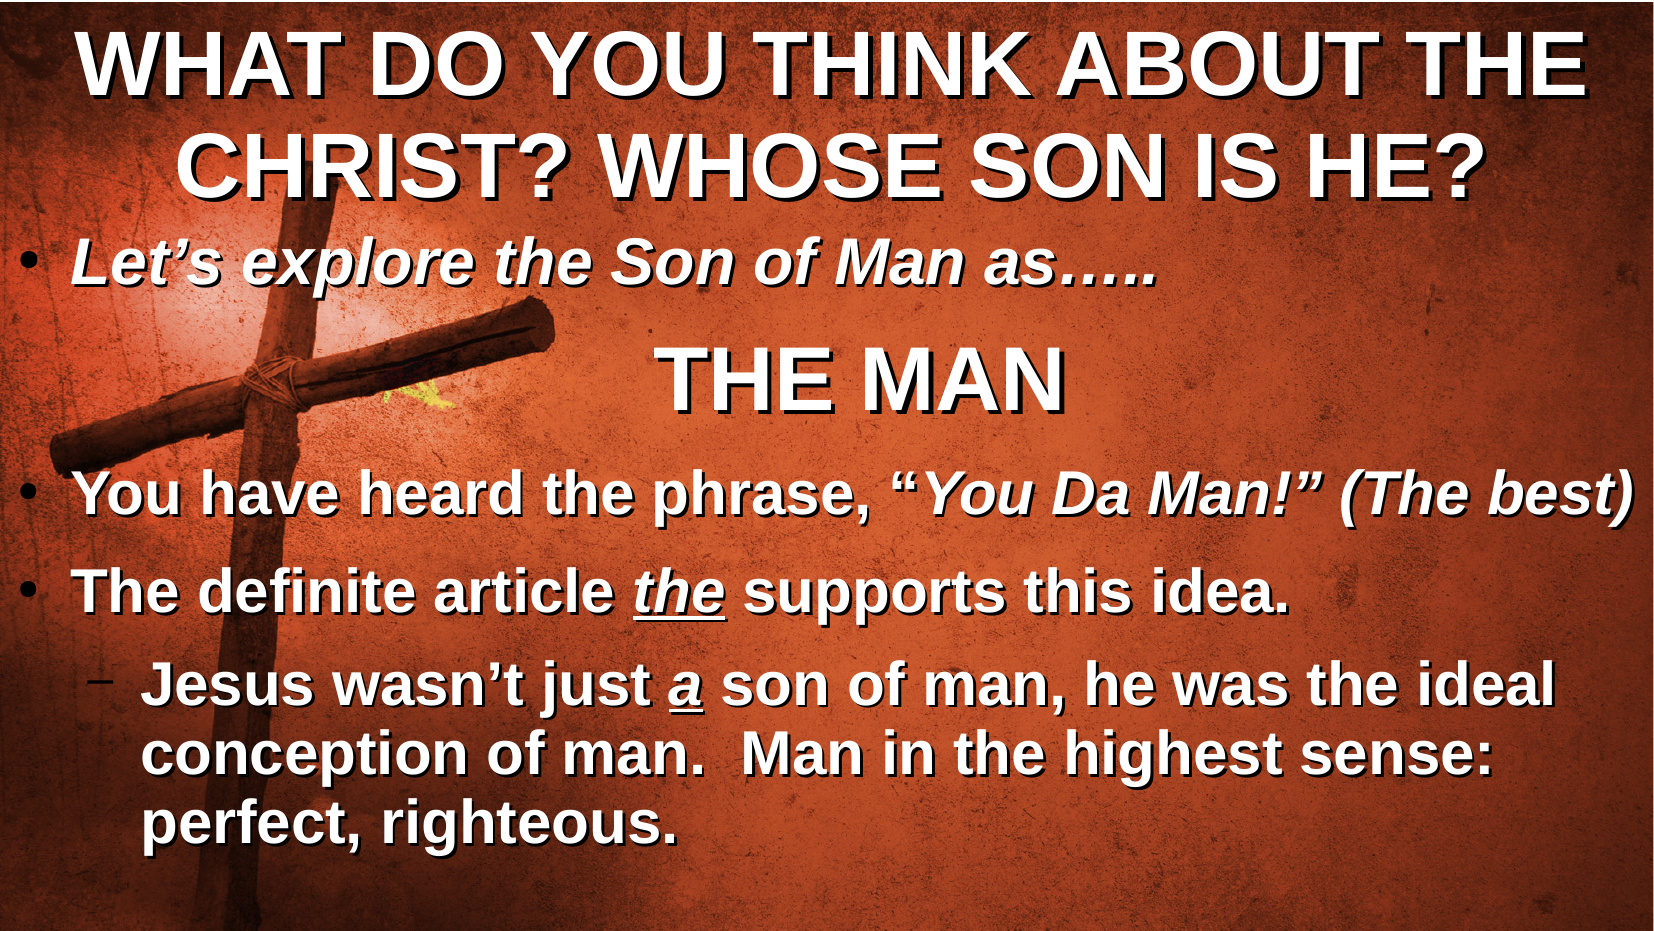

# WHAT DO YOU THINK ABOUT THE CHRIST? WHOSE SON IS HE?
Let’s explore the Son of Man as…..
THE MAN
You have heard the phrase, “You Da Man!” (The best)
The definite article the supports this idea.
Jesus wasn’t just a son of man, he was the ideal conception of man. Man in the highest sense: perfect, righteous.